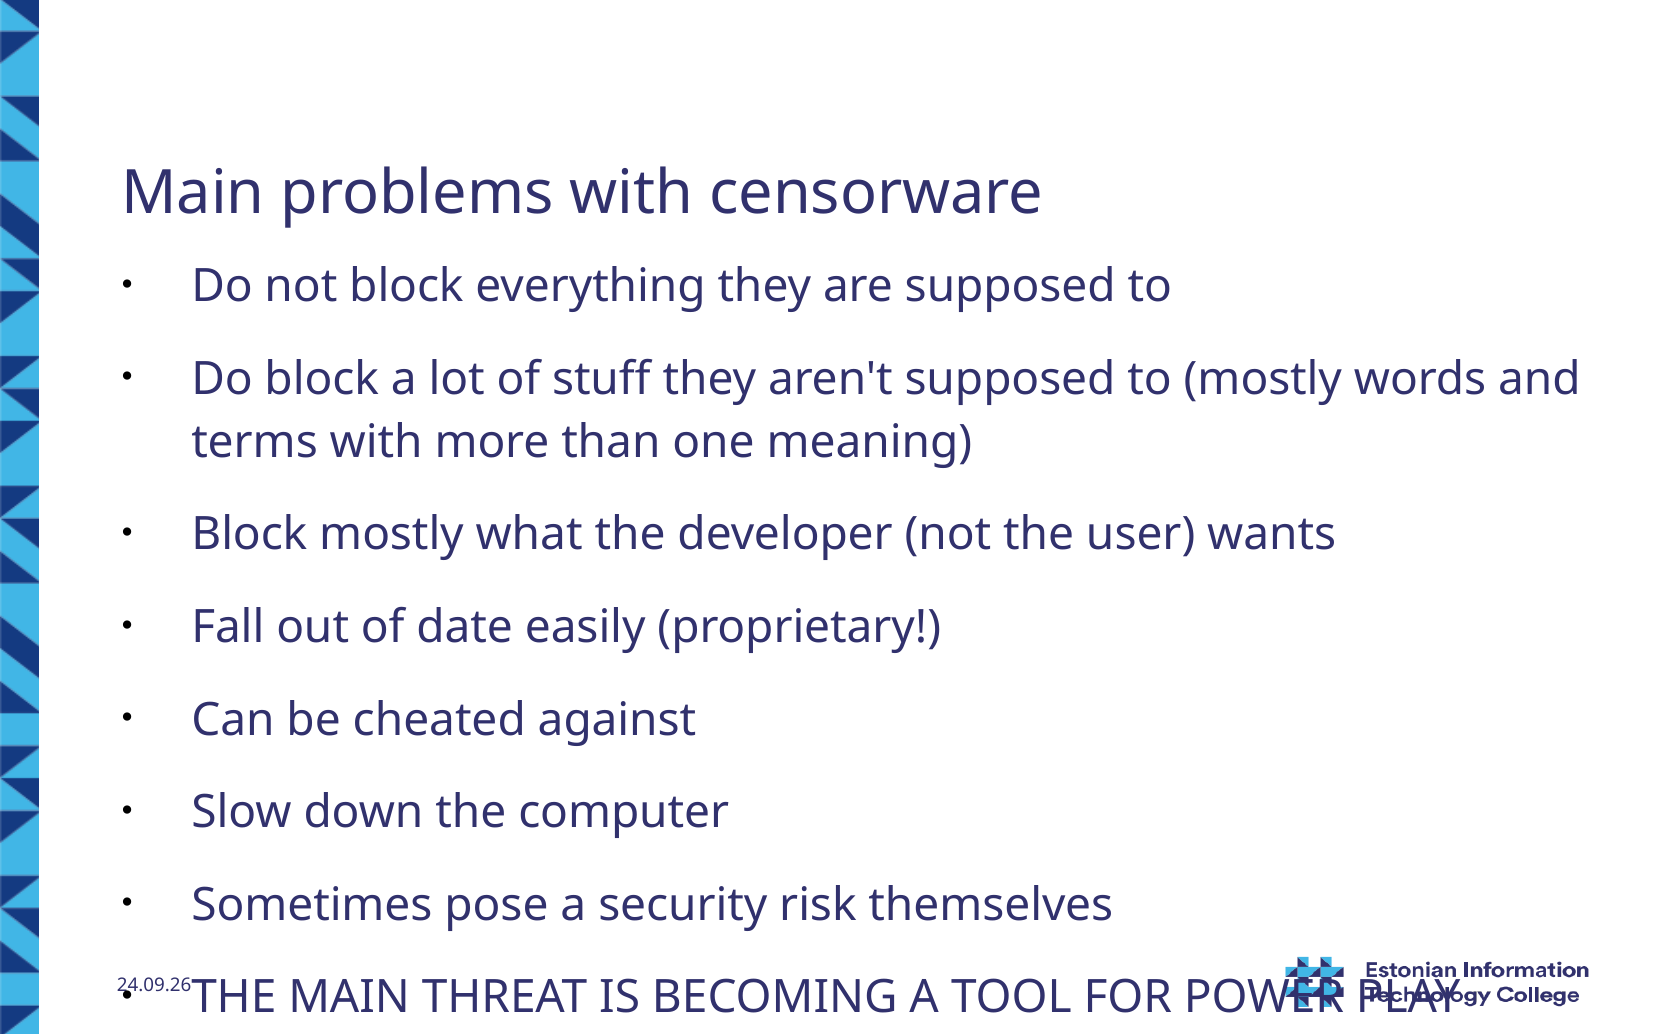

# Main problems with censorware
Do not block everything they are supposed to
Do block a lot of stuff they aren't supposed to (mostly words and terms with more than one meaning)
Block mostly what the developer (not the user) wants
Fall out of date easily (proprietary!)
Can be cheated against
Slow down the computer
Sometimes pose a security risk themselves
THE MAIN THREAT IS BECOMING A TOOL FOR POWER PLAY